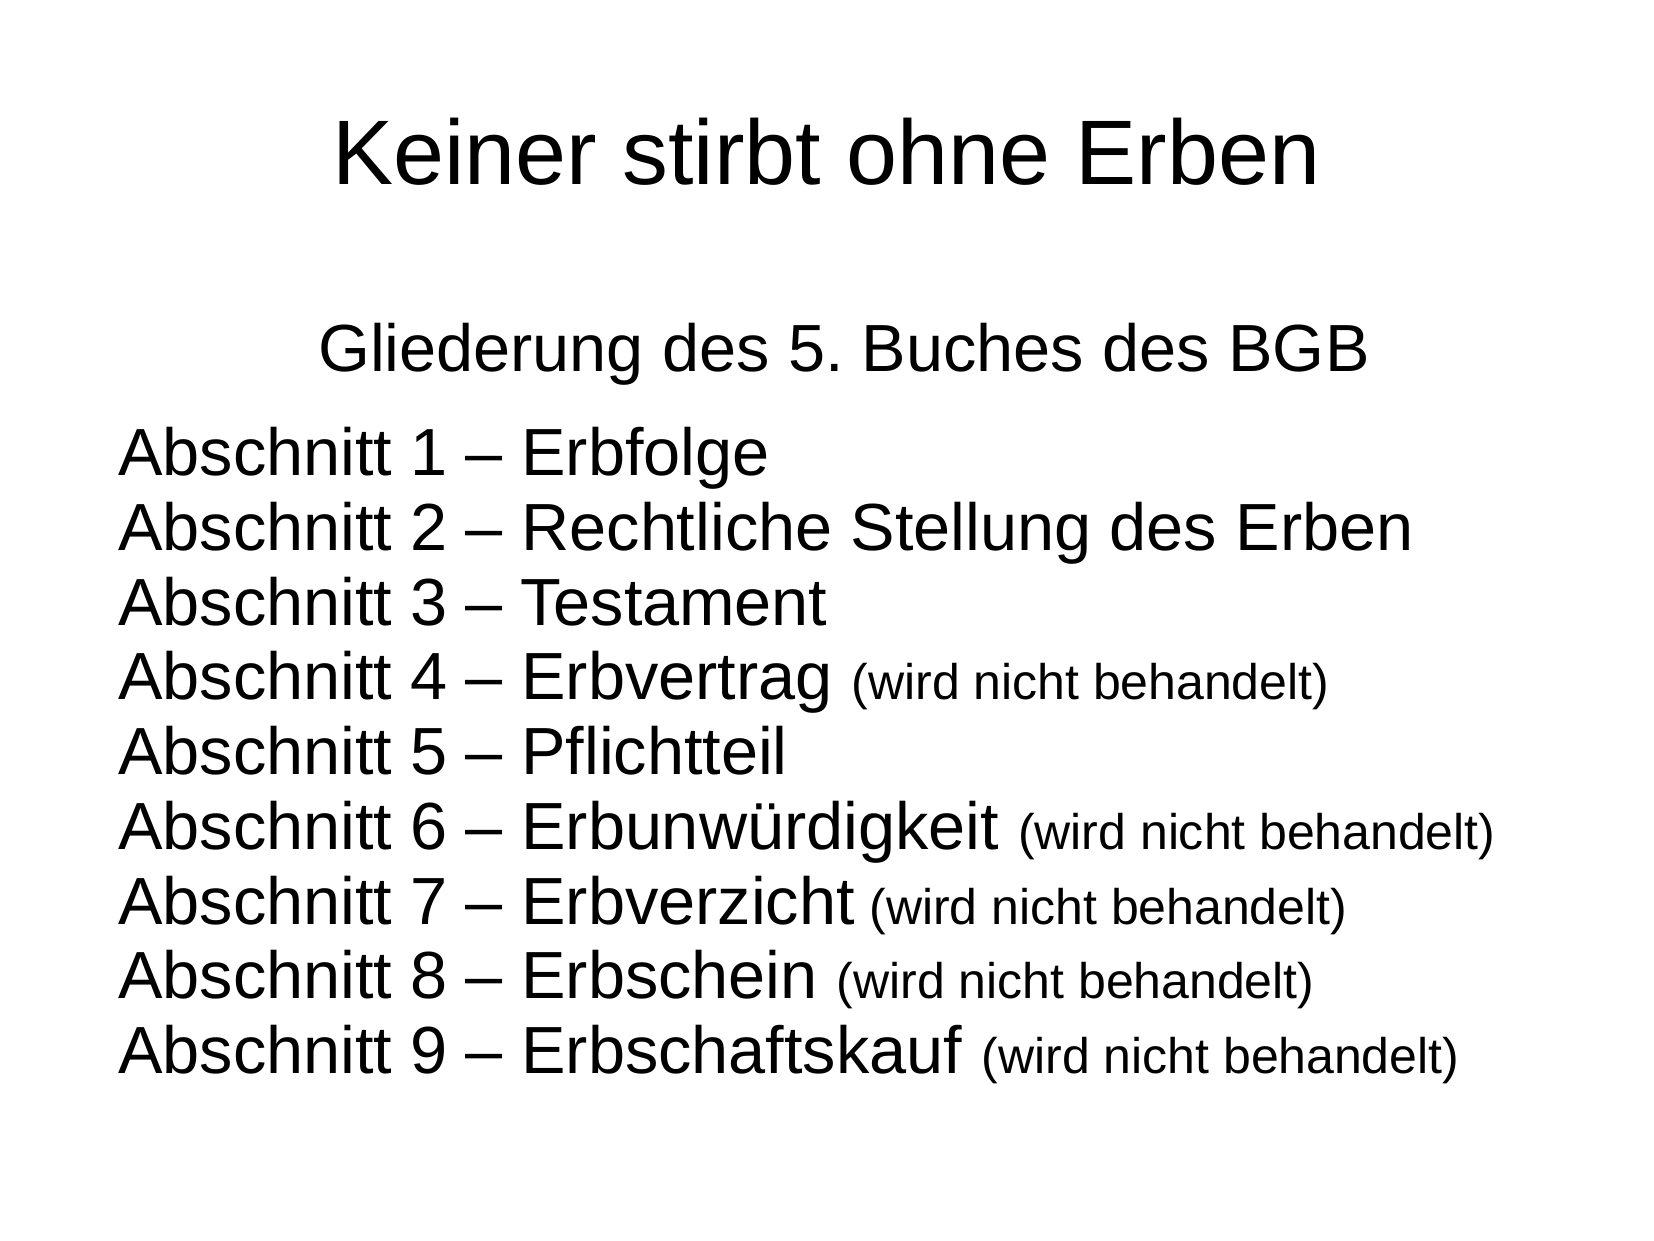

# Keiner stirbt ohne Erben
Gliederung des 5. Buches des BGB
Abschnitt 1 – Erbfolge
Abschnitt 2 – Rechtliche Stellung des Erben
Abschnitt 3 – Testament
Abschnitt 4 – Erbvertrag (wird nicht behandelt)
Abschnitt 5 – Pflichtteil
Abschnitt 6 – Erbunwürdigkeit (wird nicht behandelt)
Abschnitt 7 – Erbverzicht (wird nicht behandelt)
Abschnitt 8 – Erbschein (wird nicht behandelt)
Abschnitt 9 – Erbschaftskauf (wird nicht behandelt)